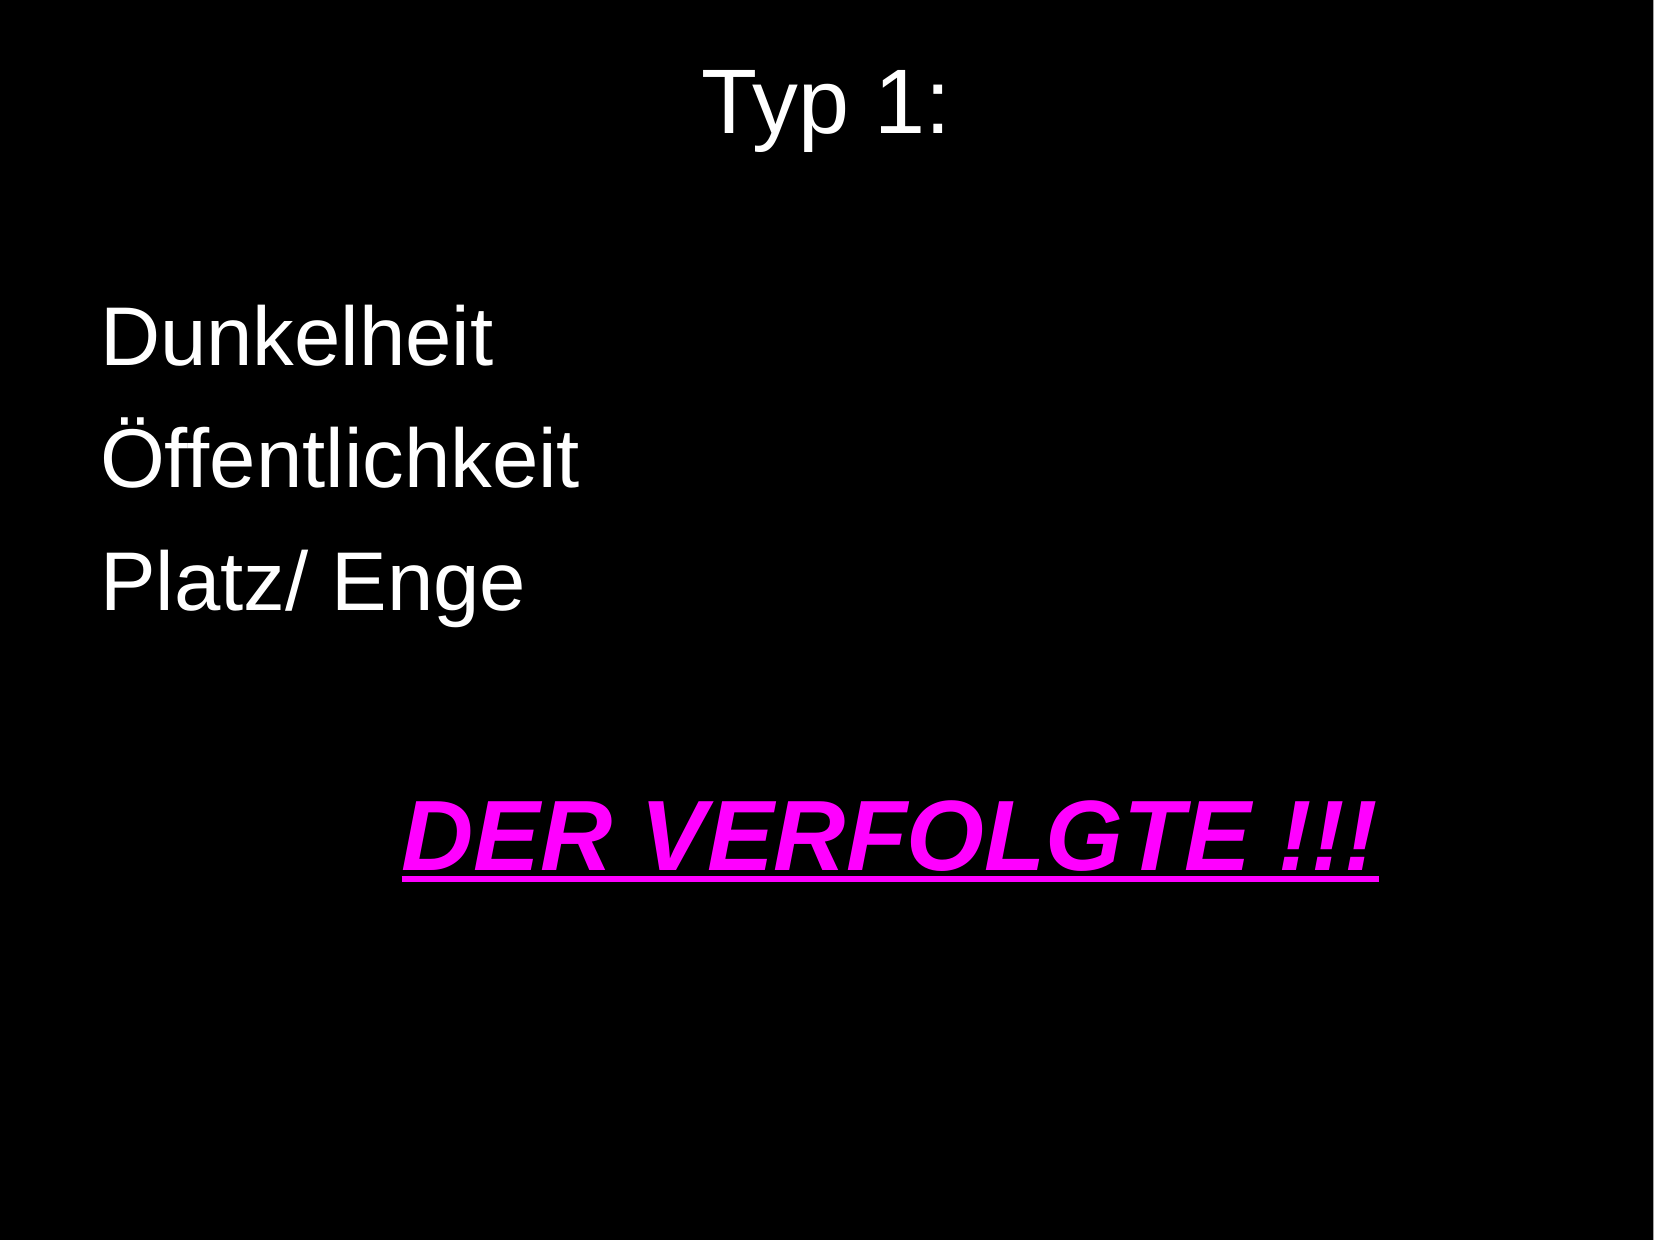

# Typ 1:
Dunkelheit
Öffentlichkeit
Platz/ Enge
DER VERFOLGTE !!!